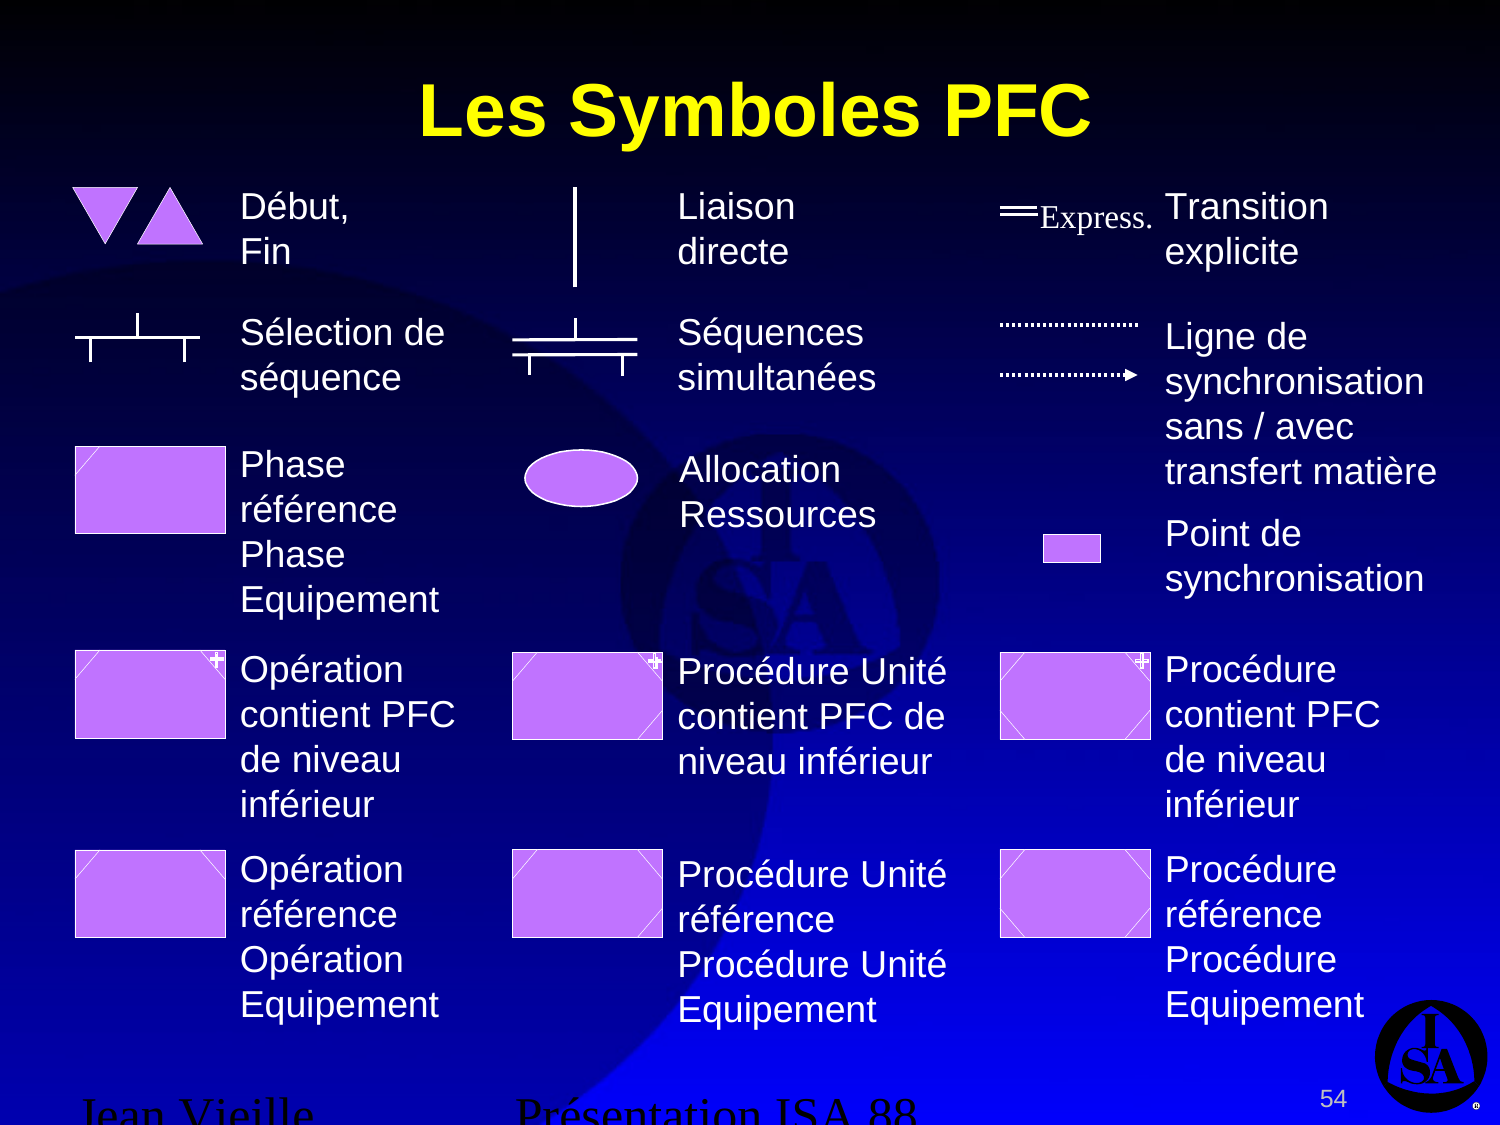

# Les Symboles PFC
Début, Fin
Liaison directe
Transition explicite
Express.
Sélection de séquence
Séquences simultanées
Ligne de synchronisation sans / avec transfert matière
Phase référence Phase Equipement
Allocation Ressources
Point de synchronisation
Opération contient PFC de niveau inférieur
Procédure contient PFC de niveau inférieur
Procédure Unité contient PFC de niveau inférieur
Opération référence Opération Equipement
Procédure référence Procédure Equipement
Procédure Unité référence Procédure Unité Equipement